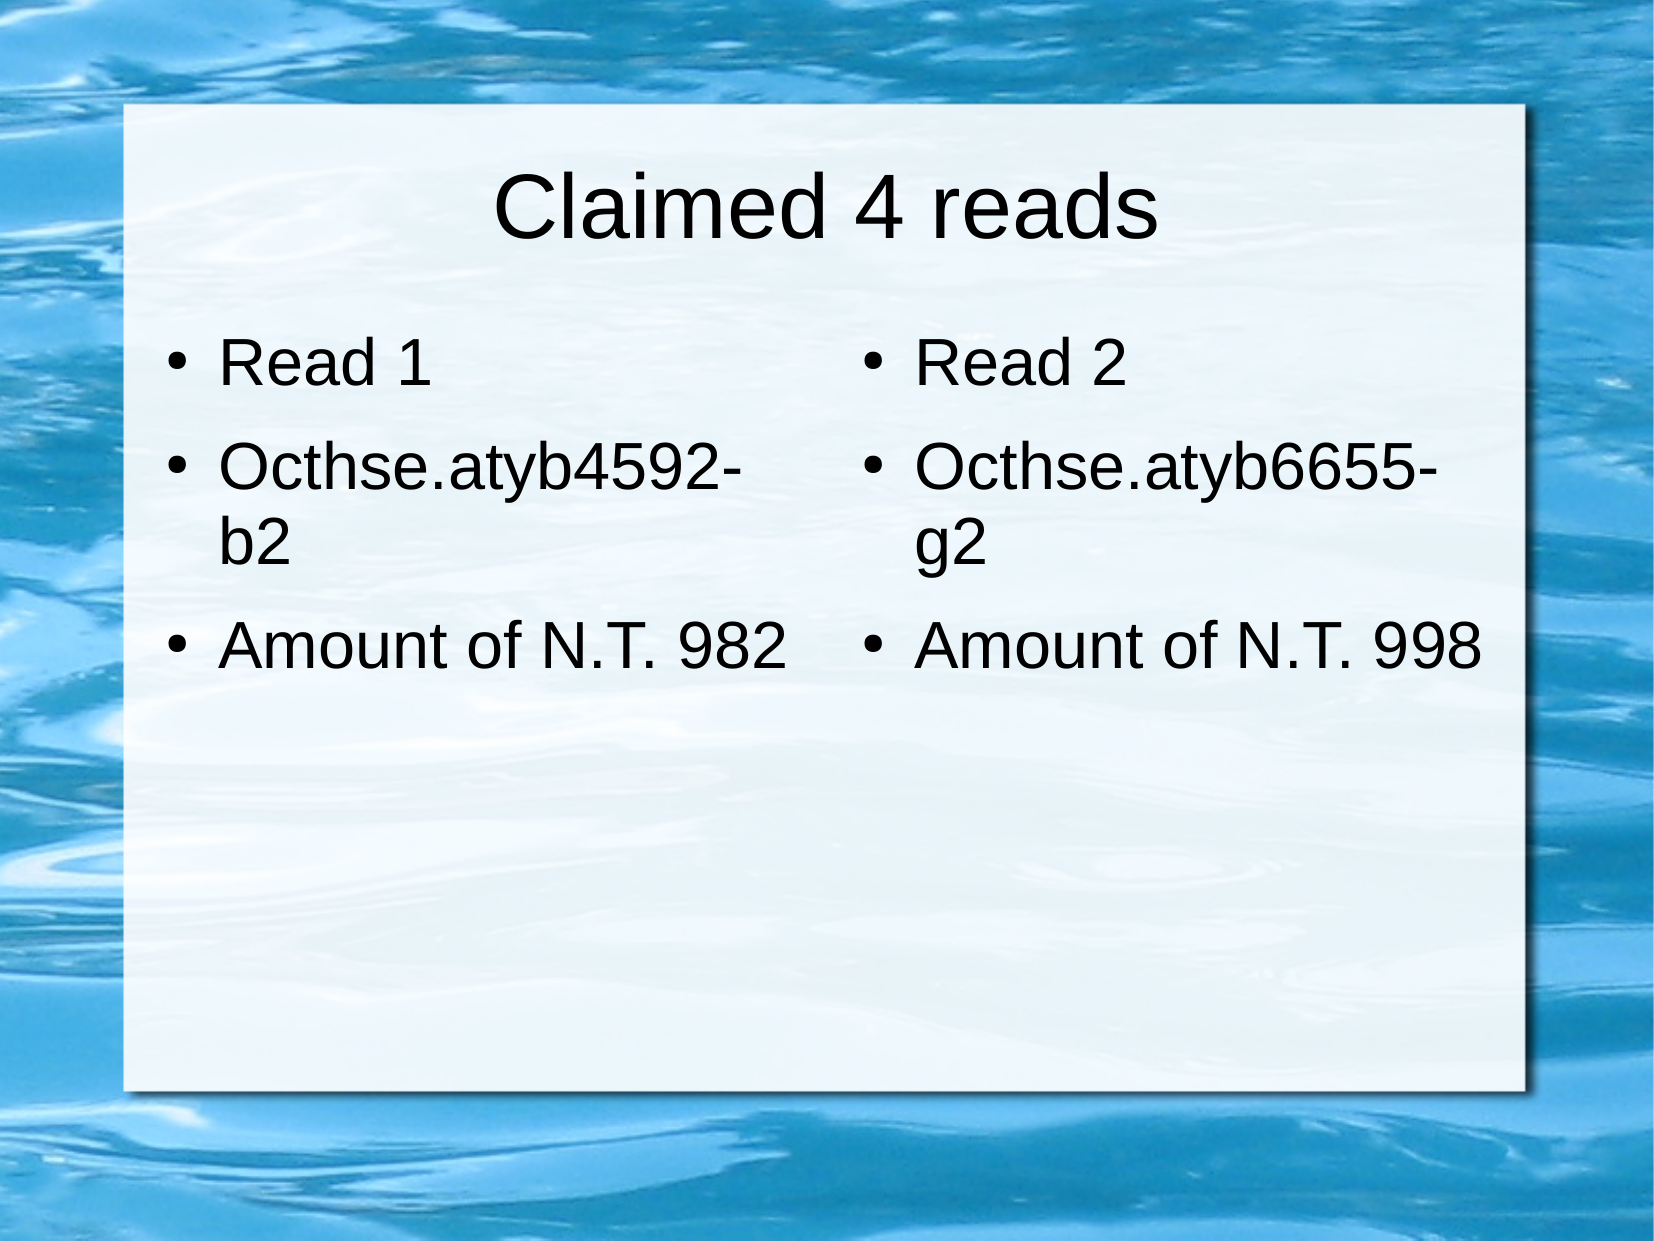

# Claimed 4 reads
Read 1
Octhse.atyb4592-b2
Amount of N.T. 982
Read 2
Octhse.atyb6655-g2
Amount of N.T. 998